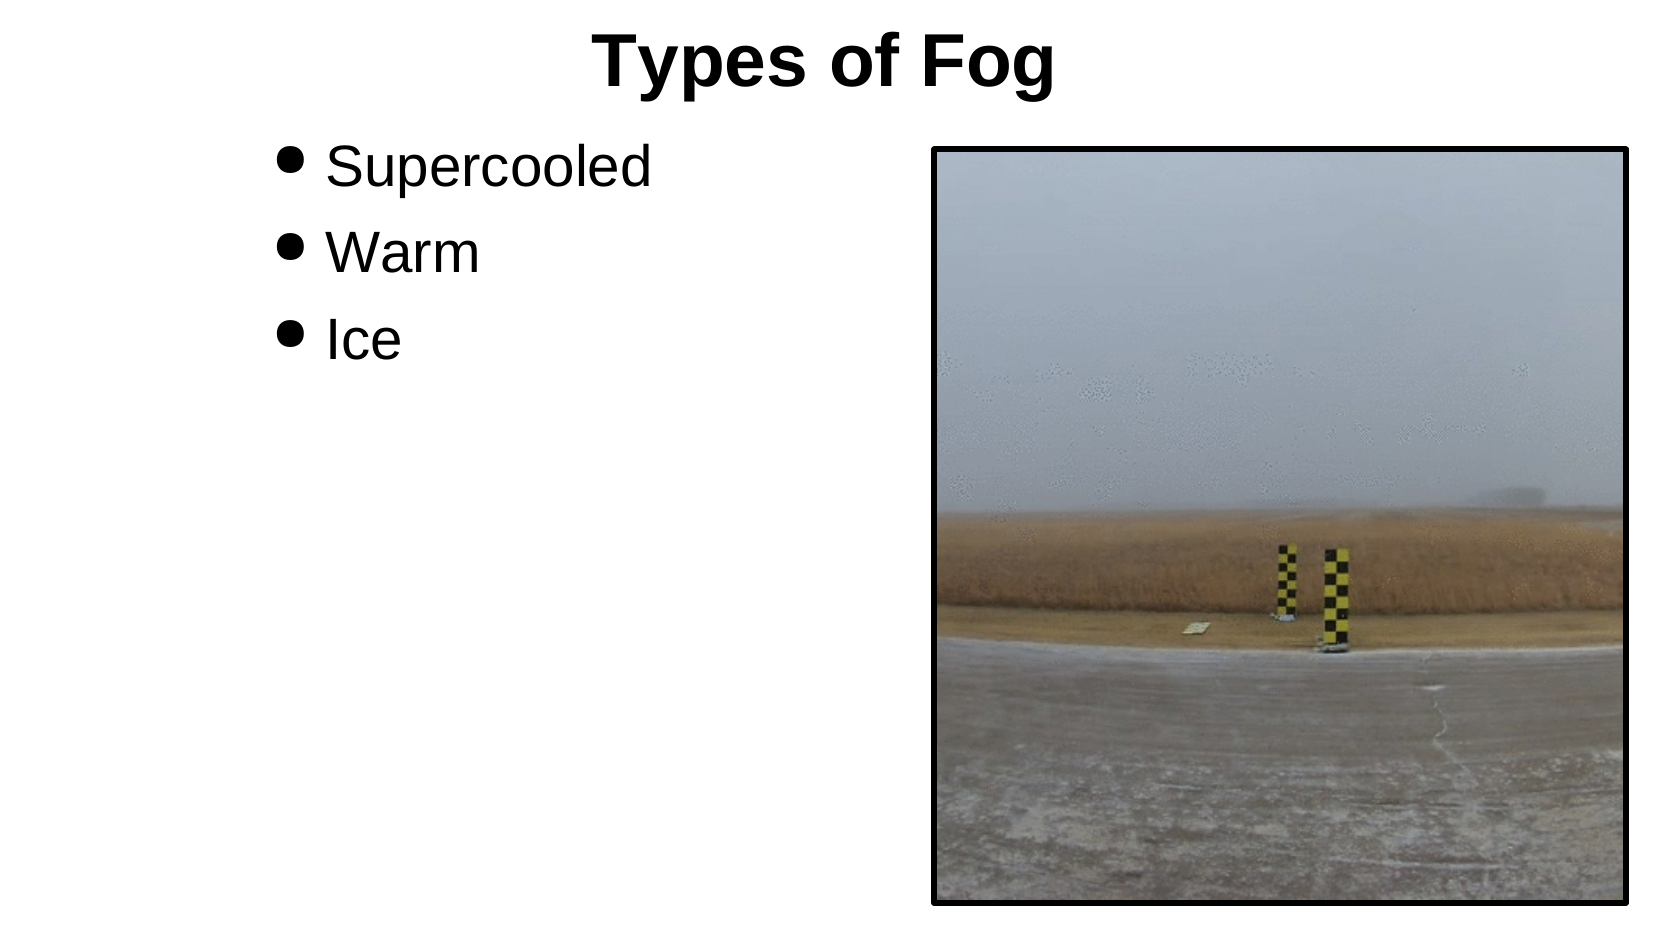

# Types of Fog
 Supercooled
 Warm
 Ice